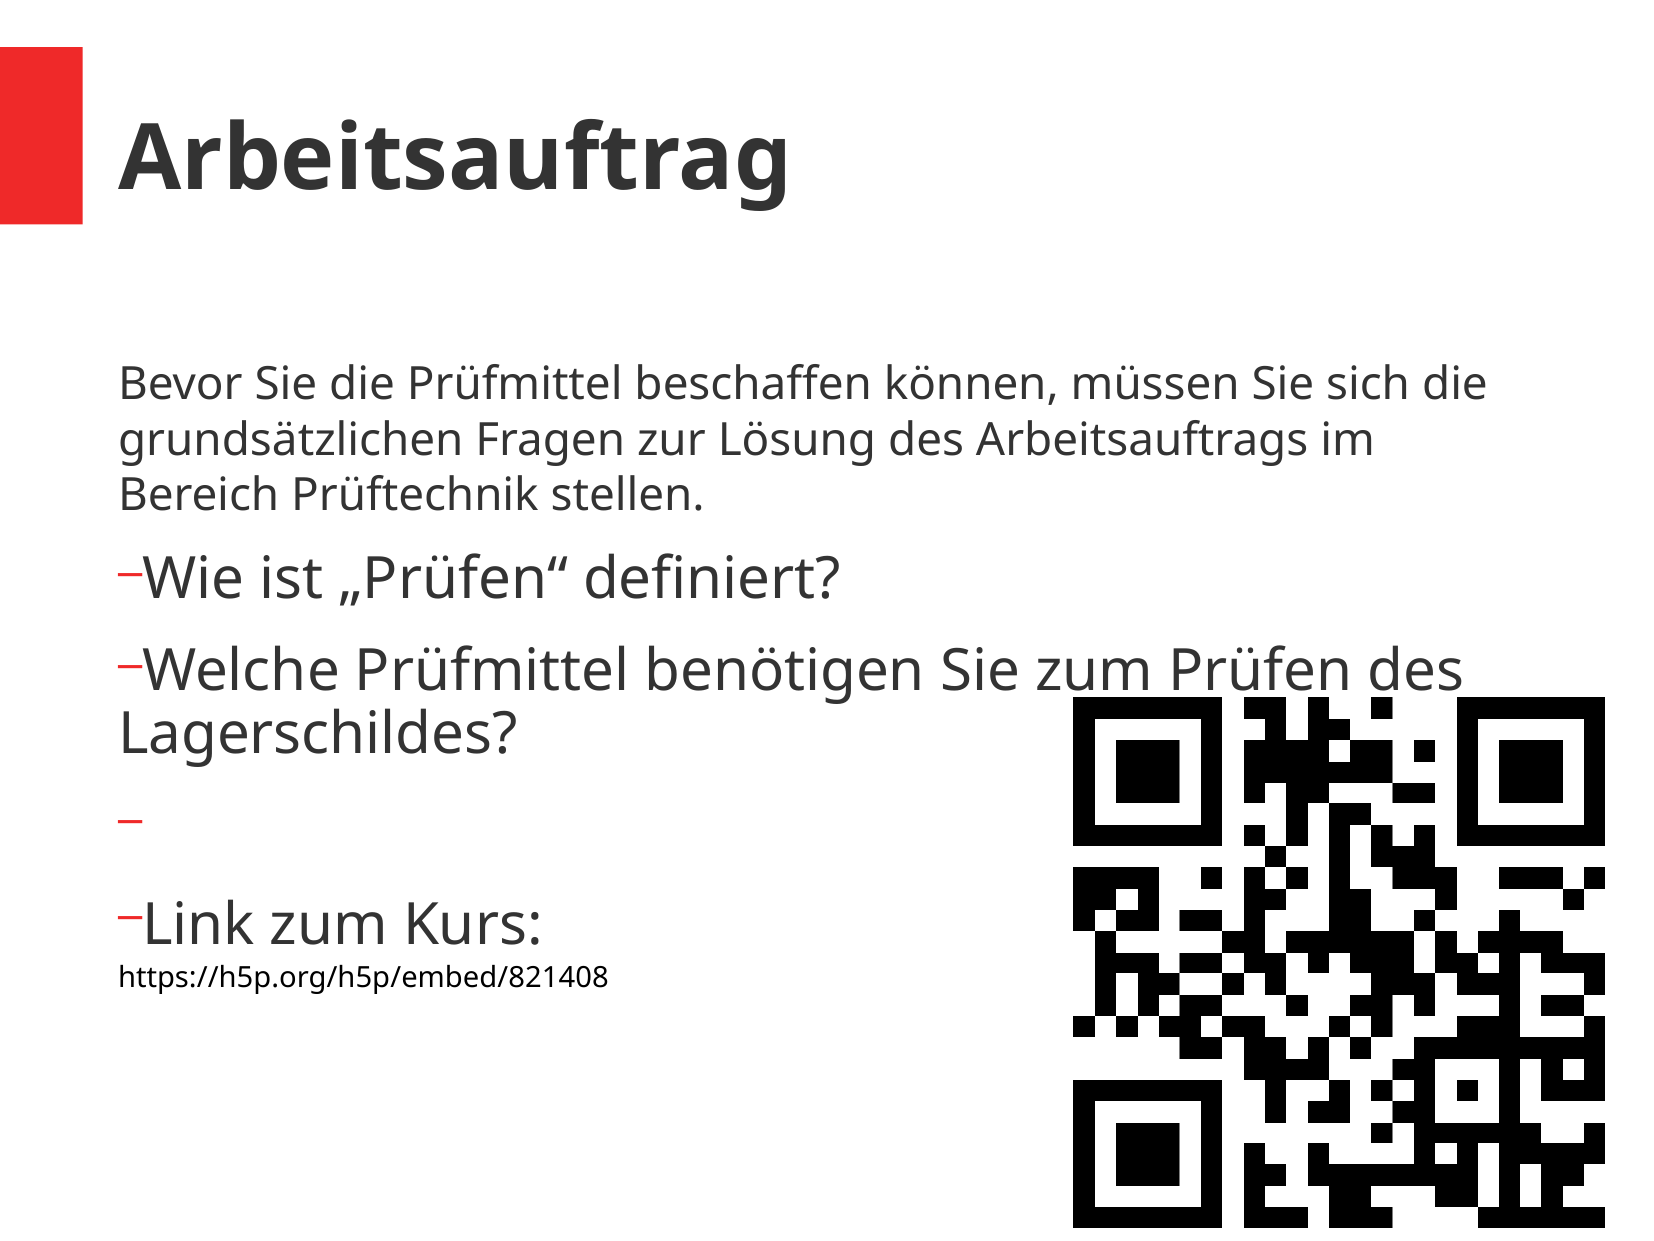

# Arbeitsauftrag
Bevor Sie die Prüfmittel beschaffen können, müssen Sie sich die grundsätzlichen Fragen zur Lösung des Arbeitsauftrags im Bereich Prüftechnik stellen.
Wie ist „Prüfen“ definiert?
Welche Prüfmittel benötigen Sie zum Prüfen des Lagerschildes?
Link zum Kurs:
https://h5p.org/h5p/embed/821408